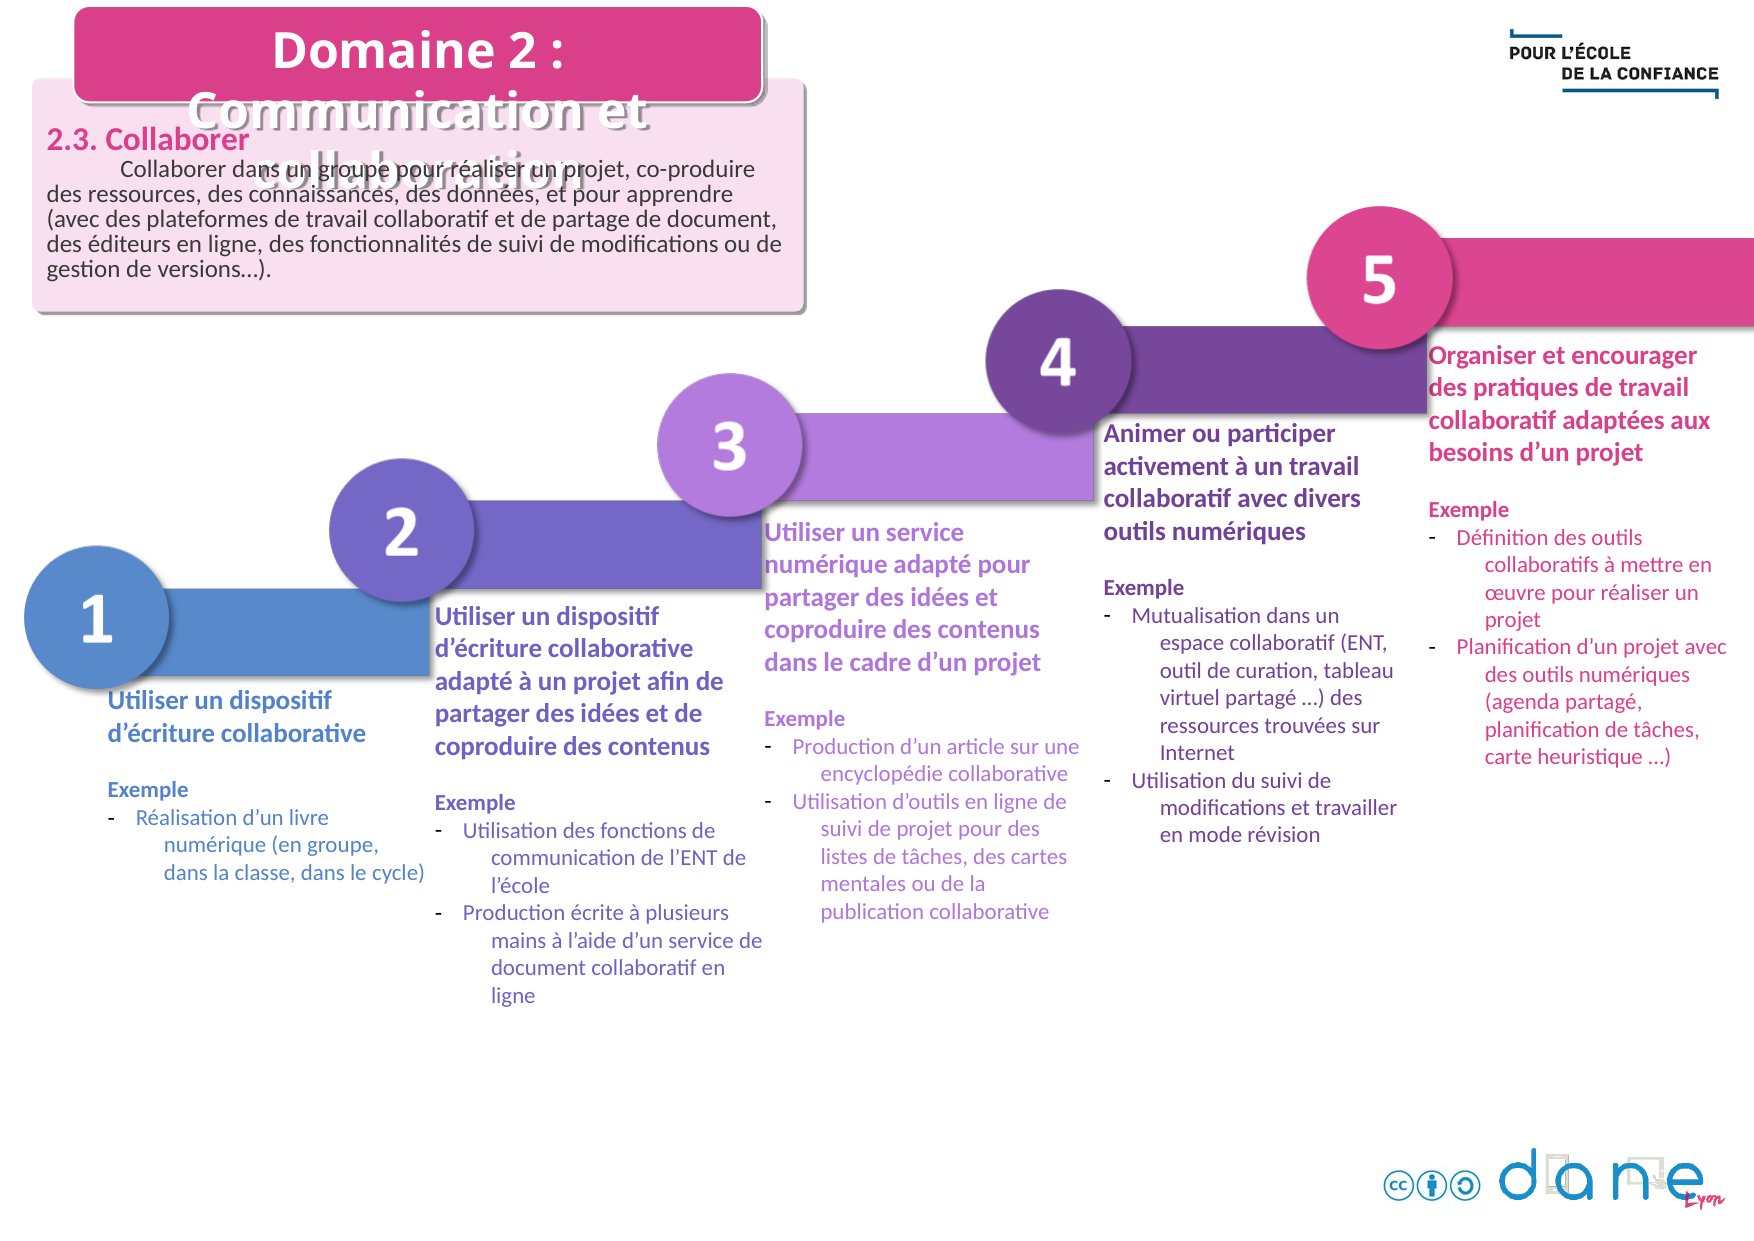

Domaine 2 : Communication et collaboration
2.3. Collaborer
	Collaborer dans un groupe pour réaliser un projet, co-produire des ressources, des connaissances, des données, et pour apprendre (avec des plateformes de travail collaboratif et de partage de document, des éditeurs en ligne, des fonctionnalités de suivi de modifications ou de gestion de versions…).
Organiser et encourager des pratiques de travail collaboratif adaptées aux besoins d’un projet
Exemple
Définition des outils collaboratifs à mettre en œuvre pour réaliser un projet
Planification d’un projet avec des outils numériques (agenda partagé, planification de tâches, carte heuristique …)
Animer ou participer activement à un travail collaboratif avec divers outils numériques
Exemple
Mutualisation dans un espace collaboratif (ENT, outil de curation, tableau virtuel partagé …) des ressources trouvées sur Internet
Utilisation du suivi de modifications et travailler en mode révision
Utiliser un service numérique adapté pour partager des idées et coproduire des contenus dans le cadre d’un projet
Exemple
Production d’un article sur une encyclopédie collaborative
Utilisation d’outils en ligne de suivi de projet pour des listes de tâches, des cartes mentales ou de la publication collaborative
Utiliser un dispositif d’écriture collaborative adapté à un projet afin de partager des idées et de coproduire des contenus
Exemple
Utilisation des fonctions de communication de l’ENT de l’école
Production écrite à plusieurs mains à l’aide d’un service de document collaboratif en ligne
Utiliser un dispositif d’écriture collaborative
Exemple
Réalisation d’un livre numérique (en groupe, dans la classe, dans le cycle)